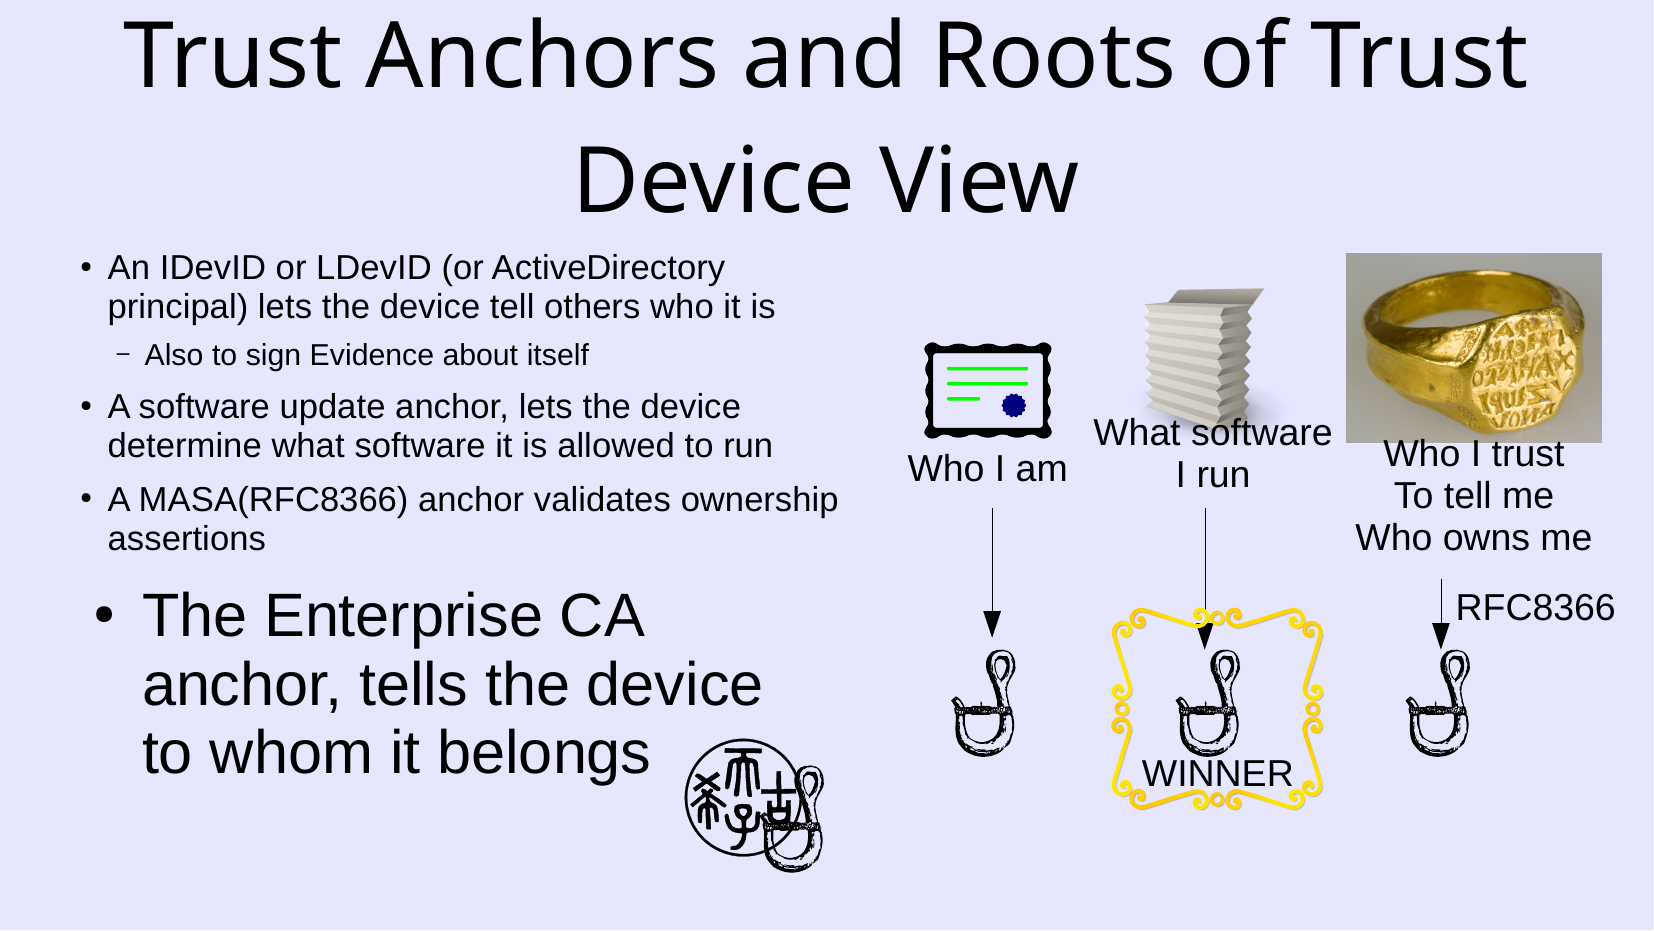

# Trust Anchors and Roots of Trust Device View
An IDevID or LDevID (or ActiveDirectory principal) lets the device tell others who it is
Also to sign Evidence about itself
A software update anchor, lets the device determine what software it is allowed to run
A MASA(RFC8366) anchor validates ownership assertions
Who I trust
To tell me
Who owns me
What software
I run
Who I am
RFC8366
The Enterprise CA anchor, tells the device to whom it belongs
WINNER